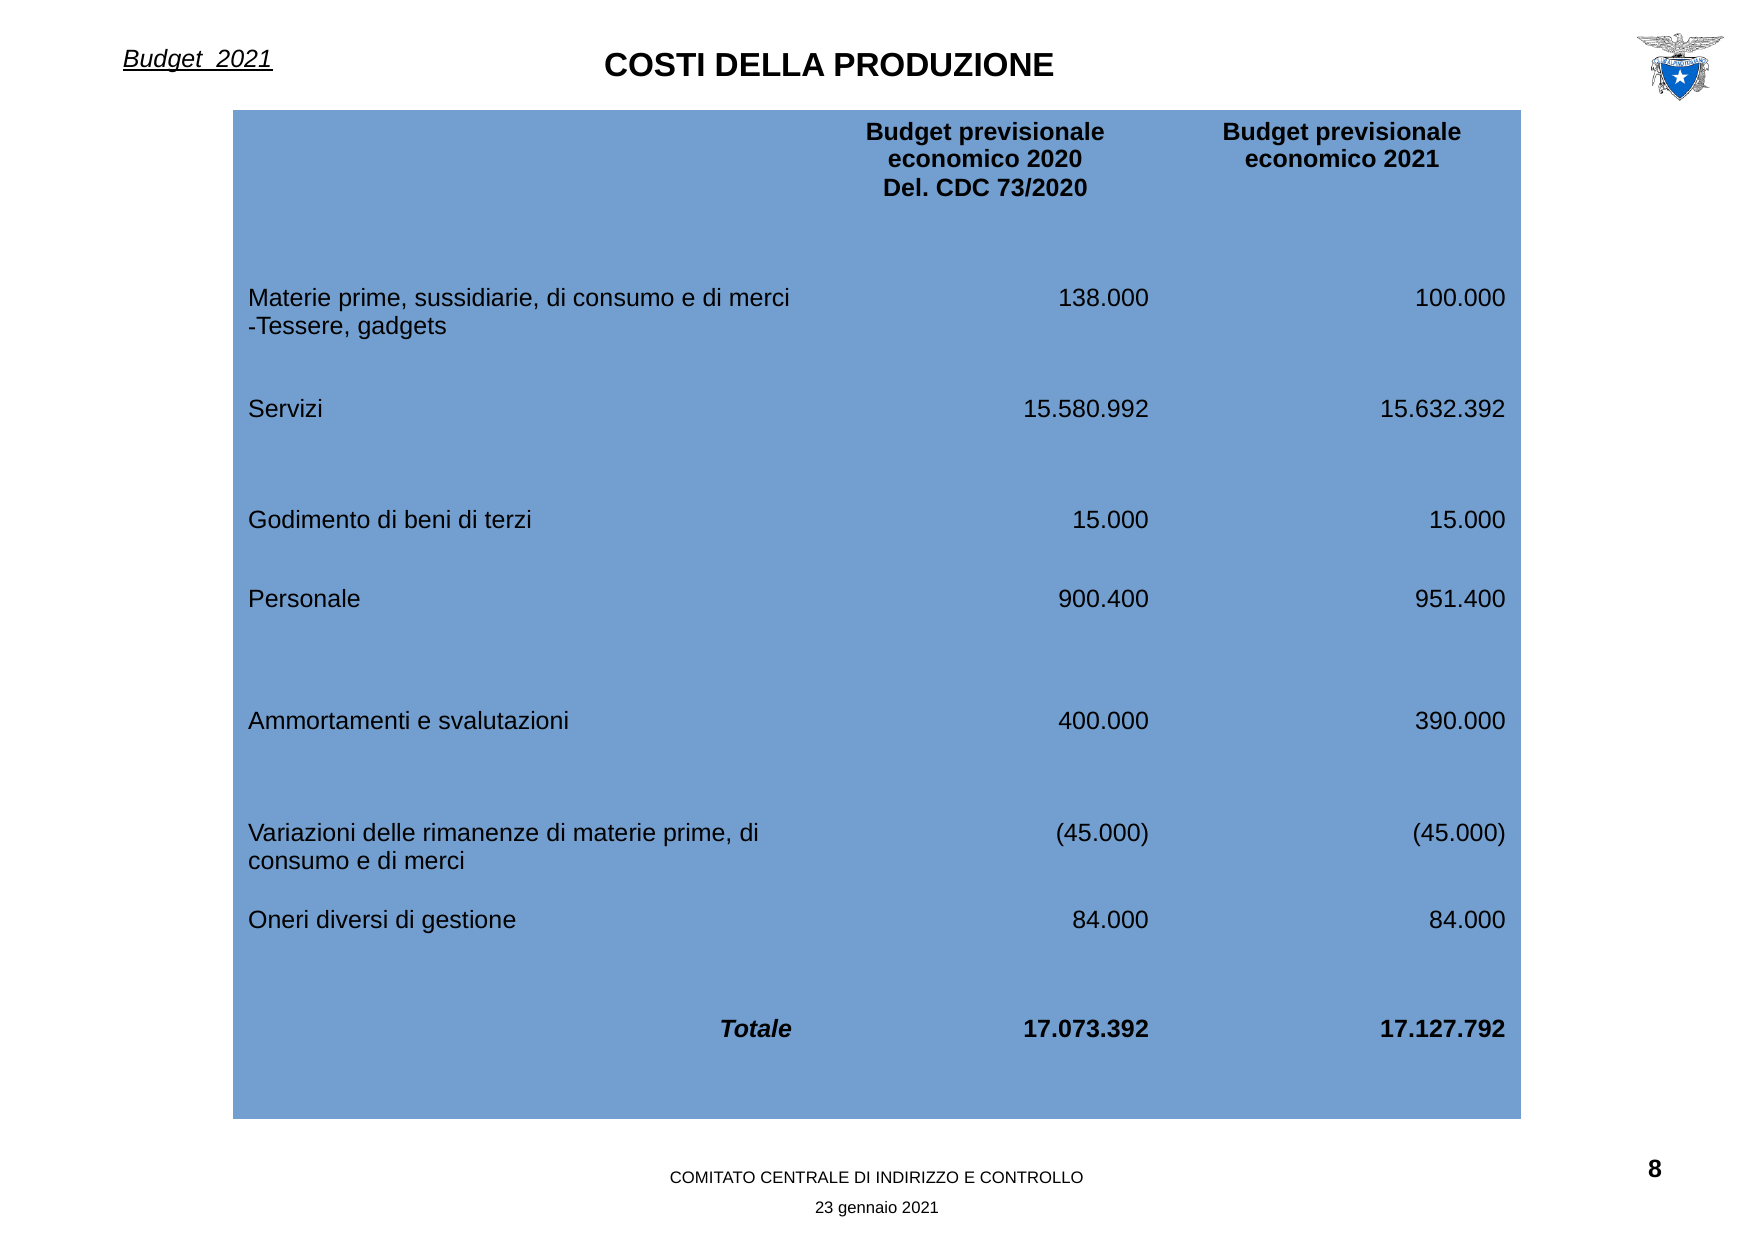

Budget 2021
COSTI DELLA PRODUZIONE
| | Budget previsionale economico 2020 Del. CDC 73/2020 | Budget previsionale economico 2021 |
| --- | --- | --- |
| Materie prime, sussidiarie, di consumo e di merci Tessere, gadgets | 138.000 | 100.000 |
| Servizi | 15.580.992 | 15.632.392 |
| Godimento di beni di terzi | 15.000 | 15.000 |
| Personale | 900.400 | 951.400 |
| Ammortamenti e svalutazioni | 400.000 | 390.000 |
| Variazioni delle rimanenze di materie prime, di consumo e di merci | (45.000) | (45.000) |
| Oneri diversi di gestione | 84.000 | 84.000 |
| Totale | 17.073.392 | 17.127.792 |
8
COMITATO CENTRALE DI INDIRIZZO E CONTROLLO
23 gennaio 2021